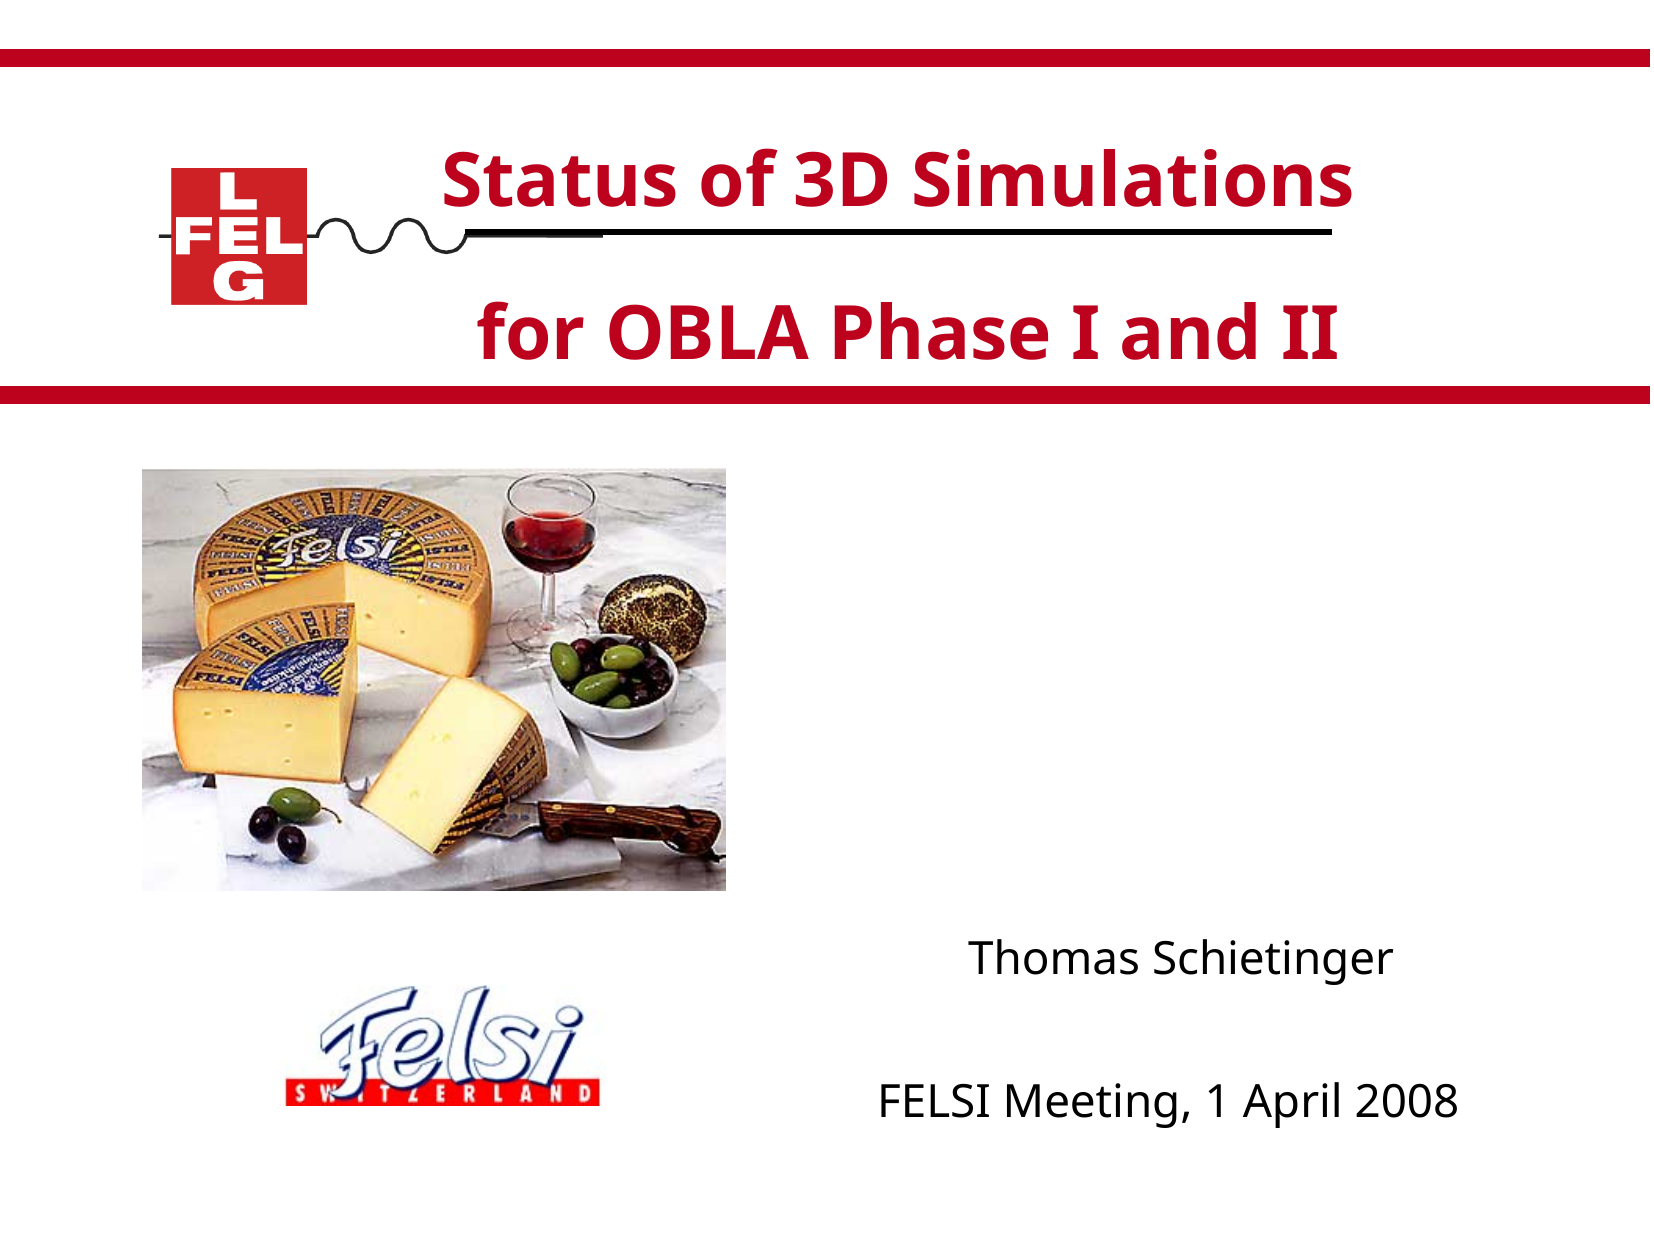

# Status of 3D Simulations for OBLA Phase I and II
Thomas Schietinger
FELSI Meeting, 1 April 2008